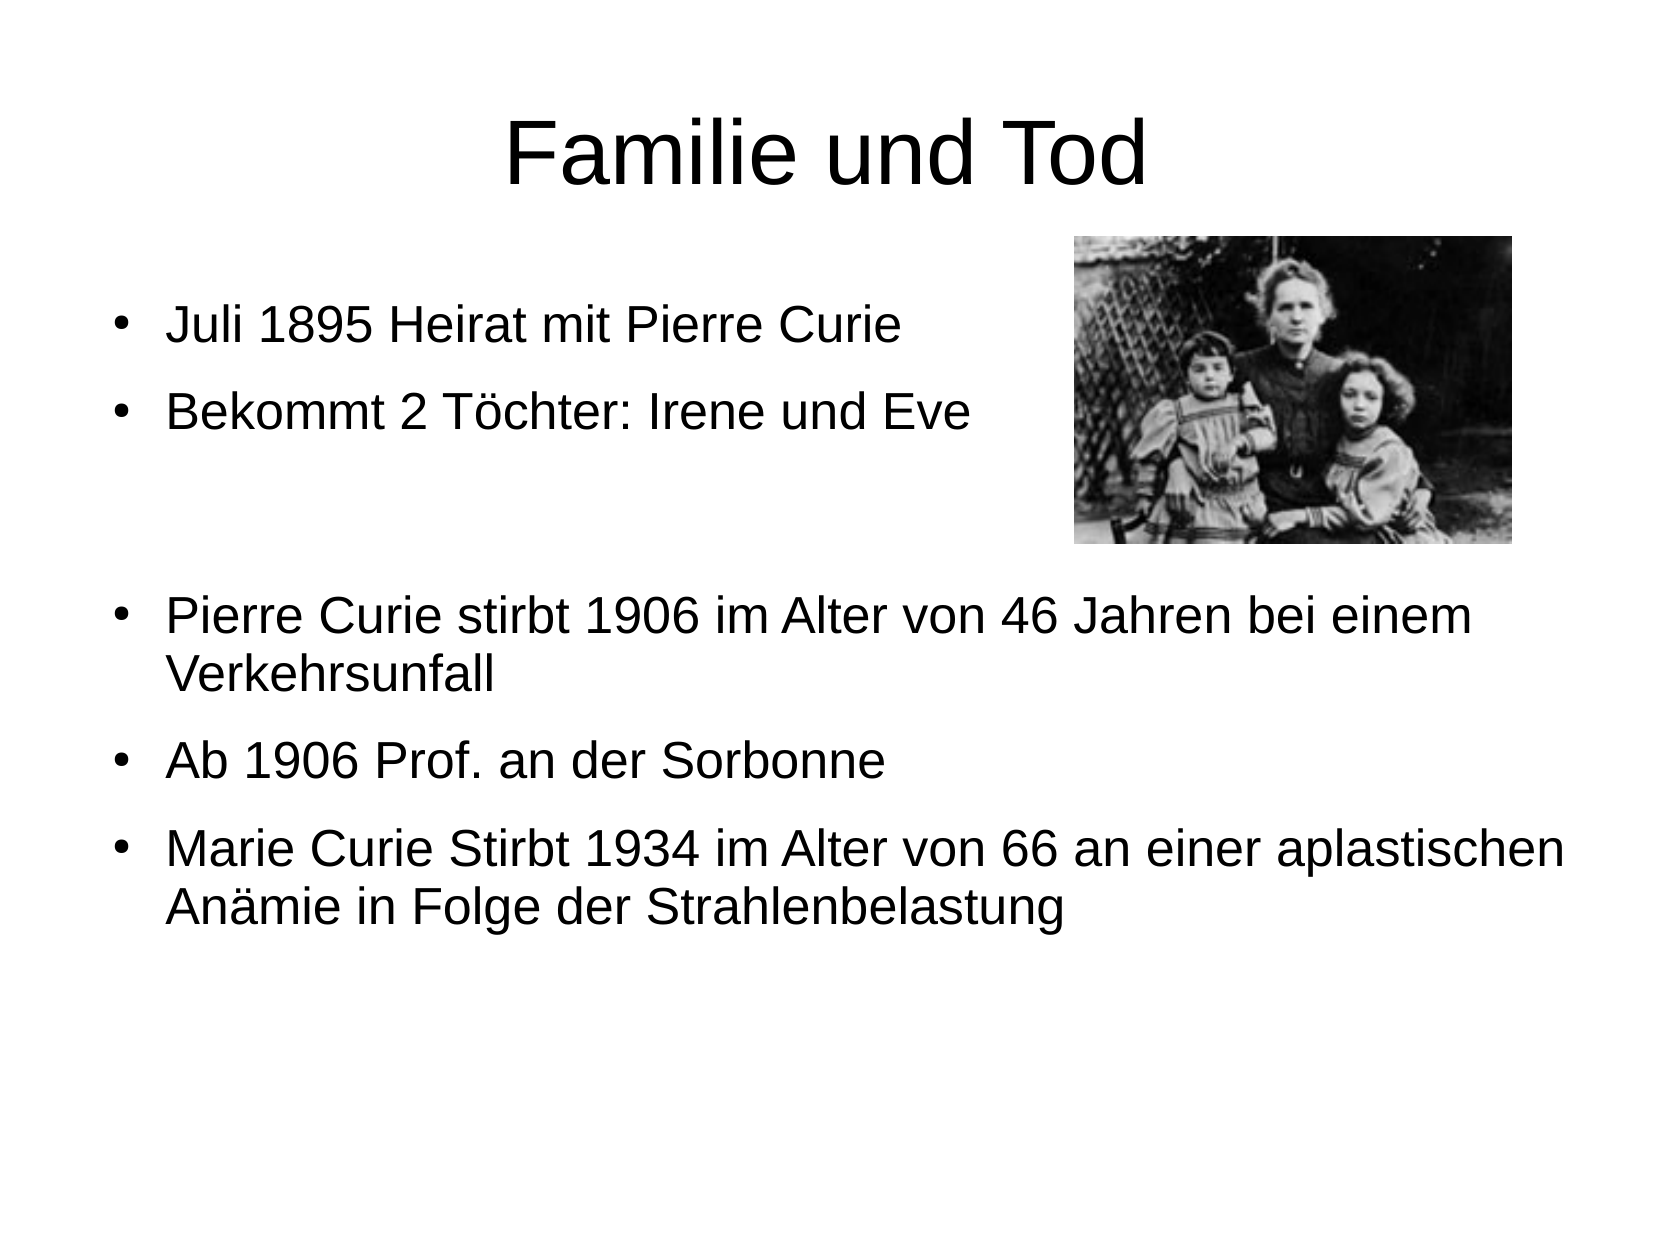

# Familie und Tod
Juli 1895 Heirat mit Pierre Curie
Bekommt 2 Töchter: Irene und Eve
Pierre Curie stirbt 1906 im Alter von 46 Jahren bei einem Verkehrsunfall
Ab 1906 Prof. an der Sorbonne
Marie Curie Stirbt 1934 im Alter von 66 an einer aplastischen Anämie in Folge der Strahlenbelastung